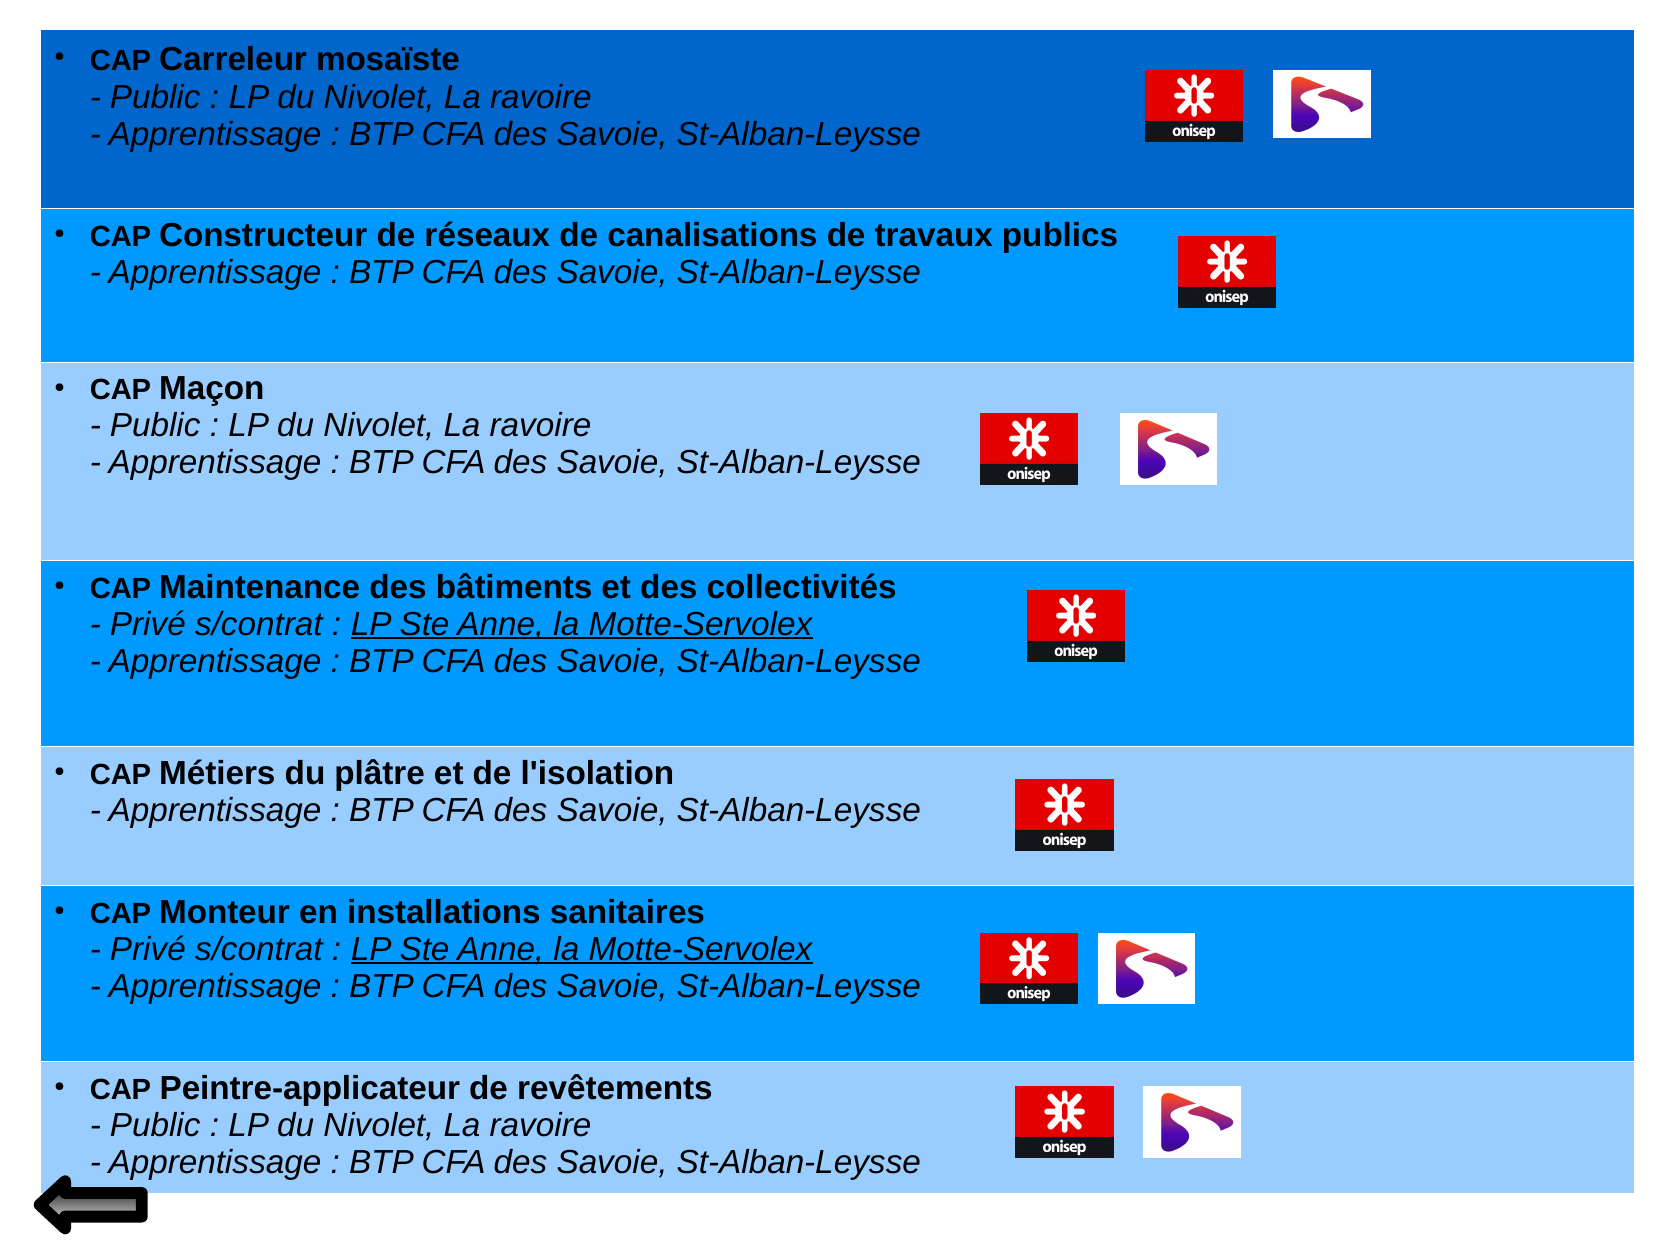

| CAP Carreleur mosaïste - Public : LP du Nivolet, La ravoire - Apprentissage : BTP CFA des Savoie, St-Alban-Leysse |
| --- |
| CAP Constructeur de réseaux de canalisations de travaux publics - Apprentissage : BTP CFA des Savoie, St-Alban-Leysse |
| CAP Maçon - Public : LP du Nivolet, La ravoire - Apprentissage : BTP CFA des Savoie, St-Alban-Leysse |
| CAP Maintenance des bâtiments et des collectivités - Privé s/contrat : LP Ste Anne, la Motte-Servolex - Apprentissage : BTP CFA des Savoie, St-Alban-Leysse |
| CAP Métiers du plâtre et de l'isolation - Apprentissage : BTP CFA des Savoie, St-Alban-Leysse |
| CAP Monteur en installations sanitaires - Privé s/contrat : LP Ste Anne, la Motte-Servolex - Apprentissage : BTP CFA des Savoie, St-Alban-Leysse |
| CAP Peintre-applicateur de revêtements - Public : LP du Nivolet, La ravoire - Apprentissage : BTP CFA des Savoie, St-Alban-Leysse |